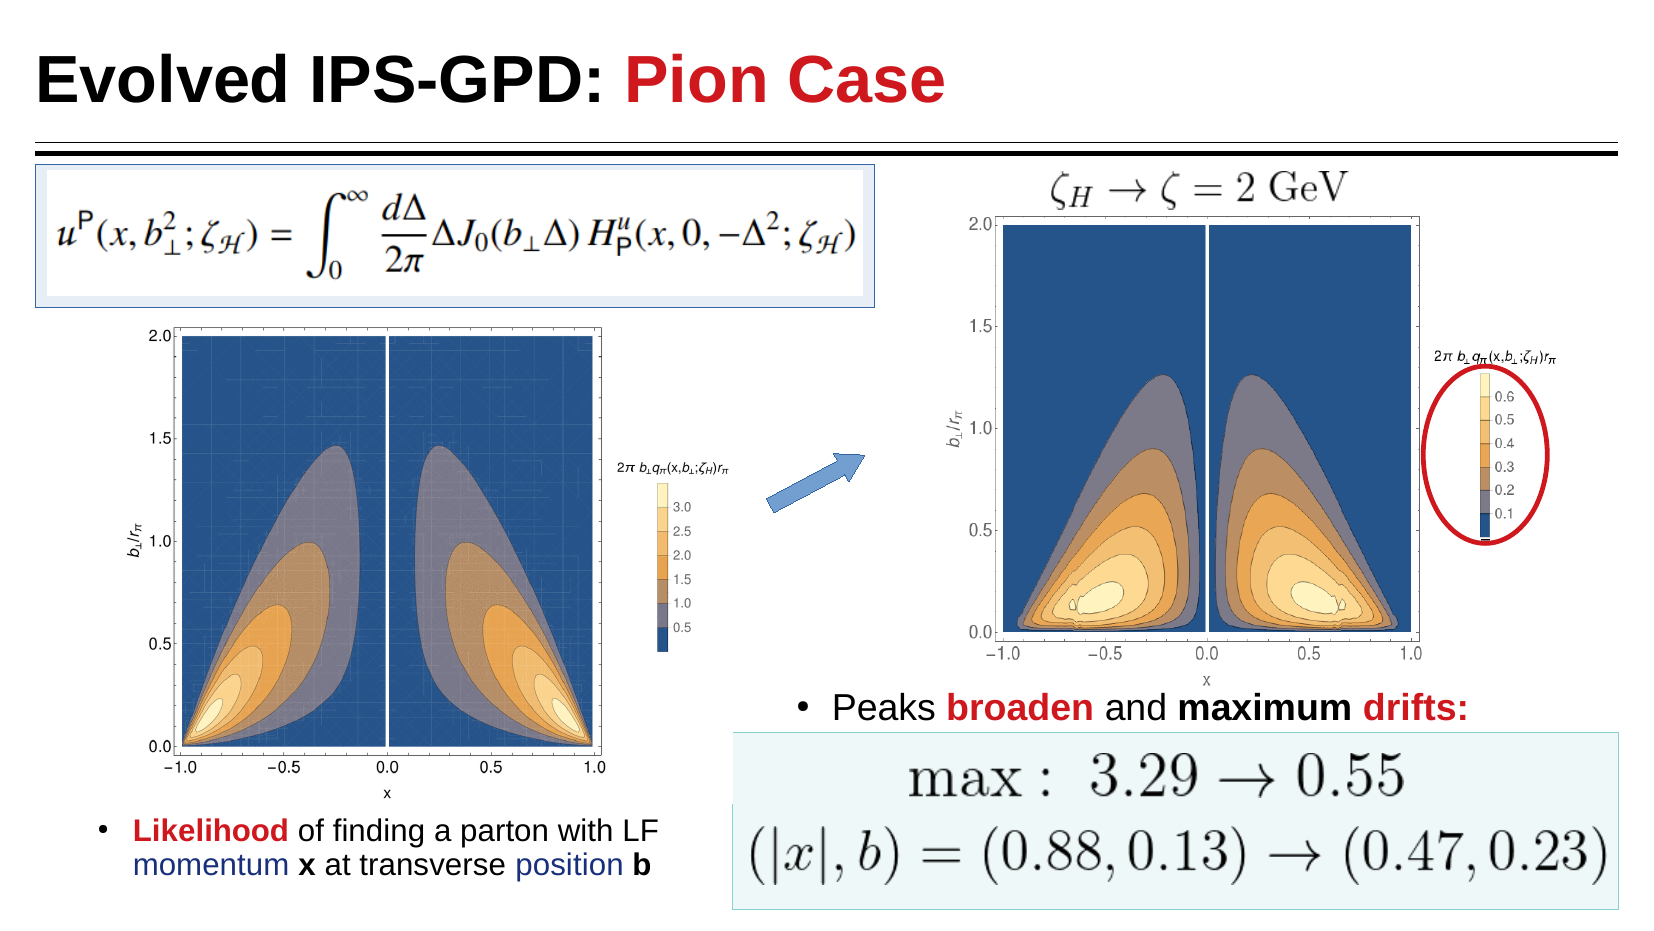

# Evolved IPS-GPD: Pion Case
Peaks broaden and maximum drifts:
Likelihood of finding a parton with LF momentum x at transverse position b